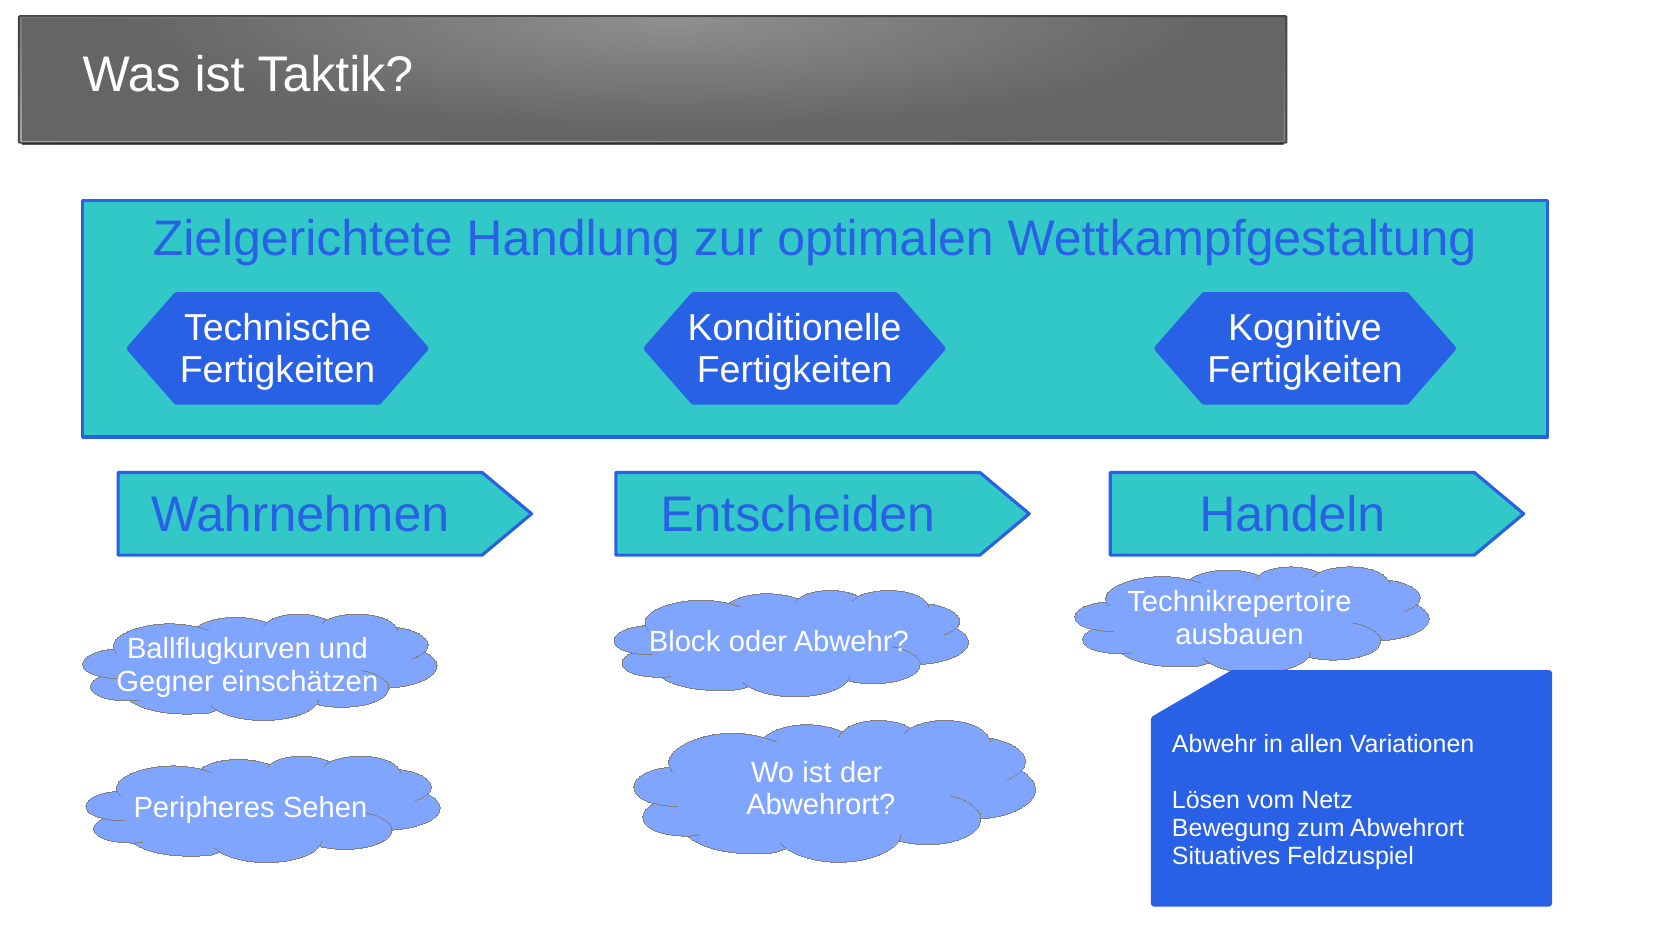

# Was ist Taktik?
Zielgerichtete Handlung zur optimalen Wettkampfgestaltung
Technische
Fertigkeiten
Konditionelle
Fertigkeiten
Kognitive
Fertigkeiten
Wahrnehmen
Entscheiden
Handeln
Technikrepertoire
ausbauen
Block oder Abwehr?
Ballflugkurven und
Gegner einschätzen
Abwehr in allen Variationen
Lösen vom Netz
Bewegung zum Abwehrort
Situatives Feldzuspiel
Wo ist der
Abwehrort?
Peripheres Sehen